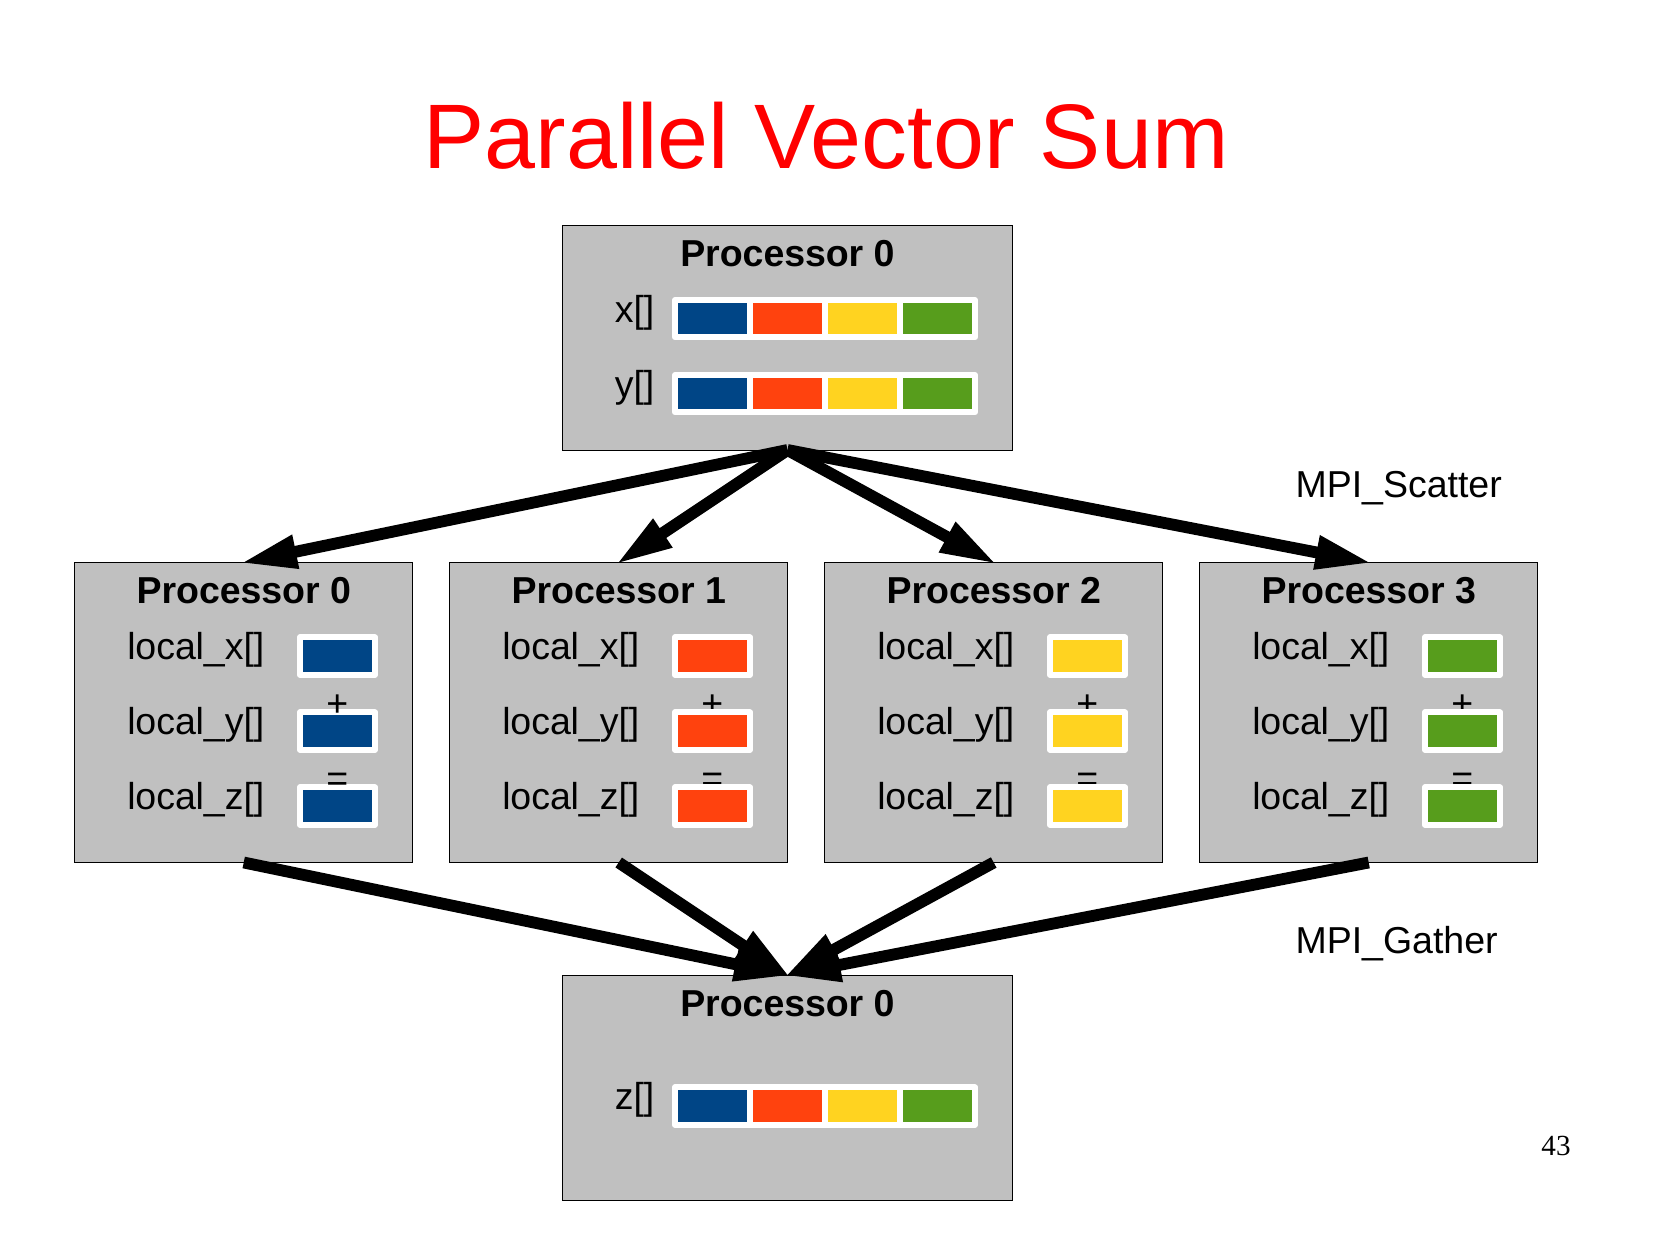

# Parallel Vector Sum
Processor 0
x[]
y[]
MPI_Scatter
Processor 0
Processor 1
Processor 2
Processor 3
local_x[]
local_x[]
local_x[]
local_x[]
+
+
+
+
local_y[]
local_y[]
local_y[]
local_y[]
=
=
=
=
local_z[]
local_z[]
local_z[]
local_z[]
MPI_Gather
Processor 0
z[]
Algoritmi Avanzati--modulo 2
43